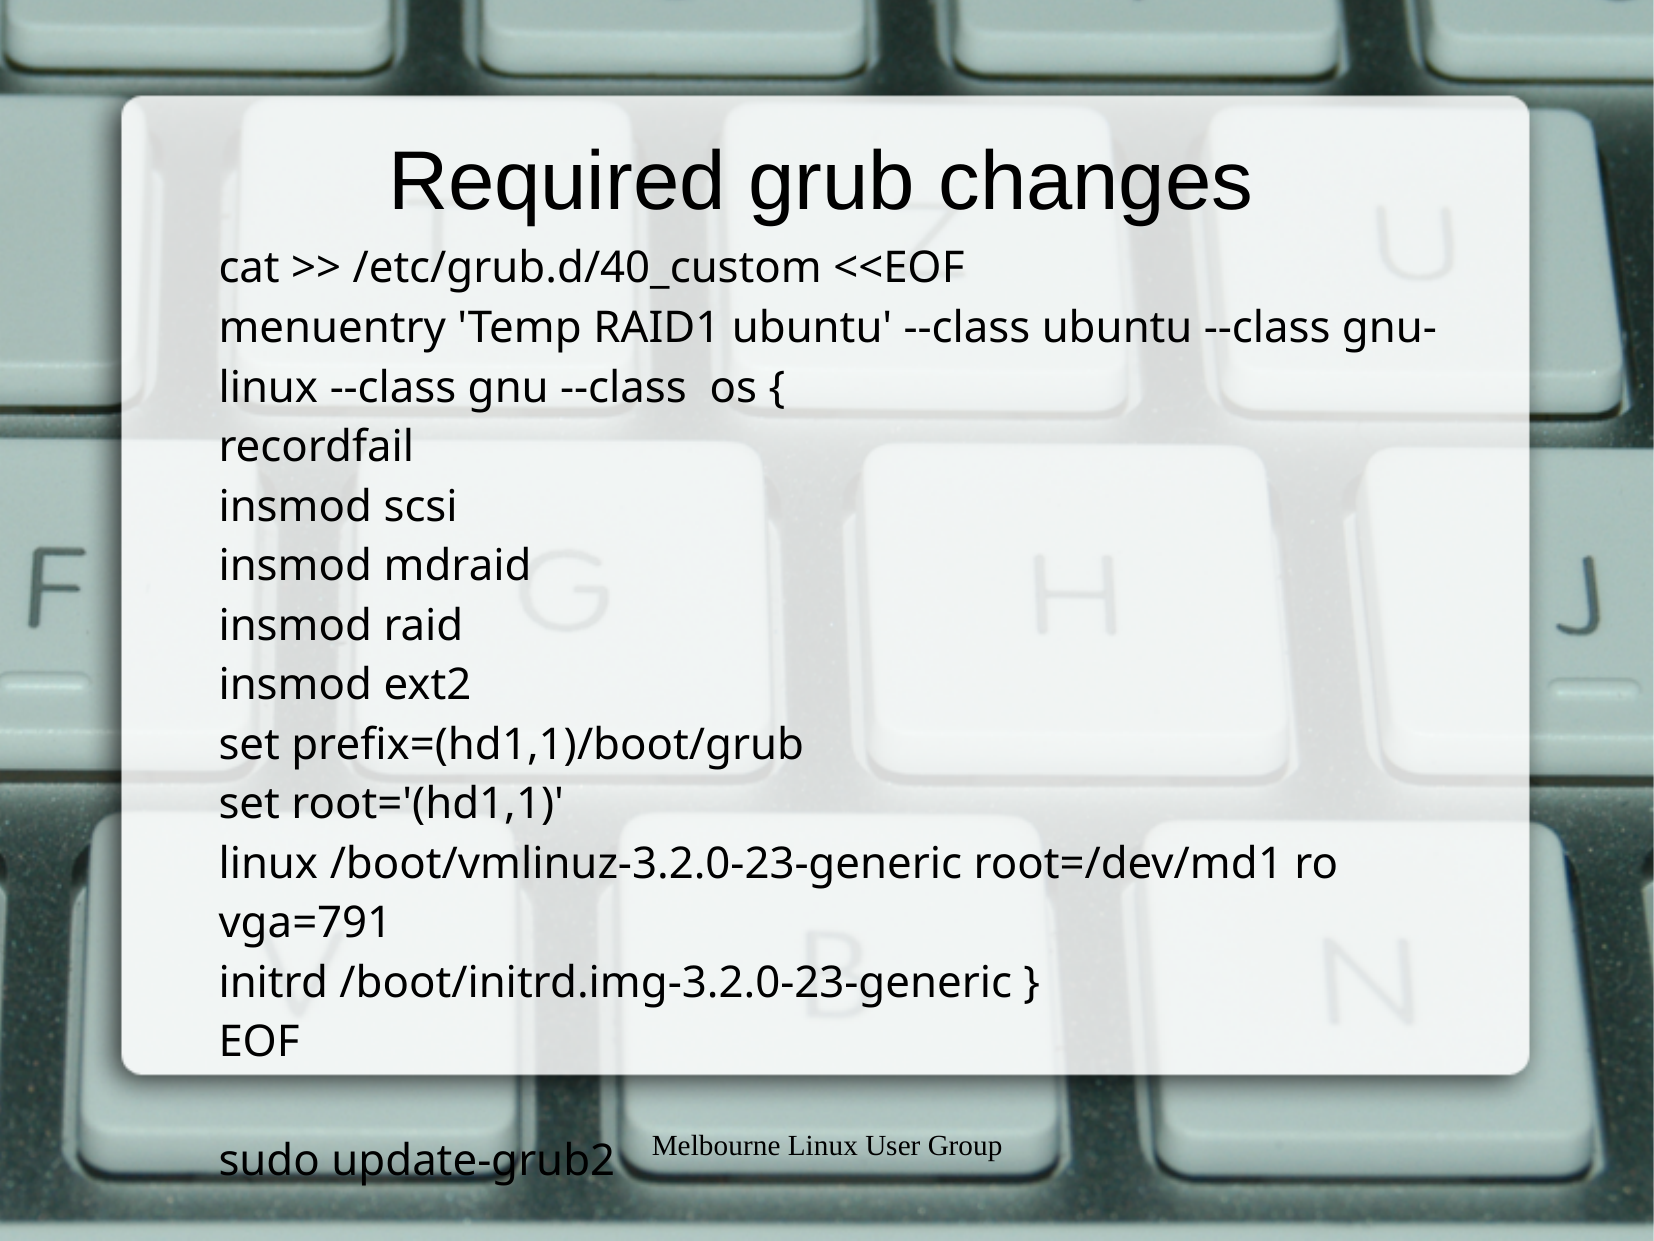

# Required grub changes
cat >> /etc/grub.d/40_custom <<EOF
menuentry 'Temp RAID1 ubuntu' --class ubuntu --class gnu-linux --class gnu --class os {
recordfail
insmod scsi
insmod mdraid
insmod raid
insmod ext2
set prefix=(hd1,1)/boot/grub
set root='(hd1,1)'
linux /boot/vmlinuz-3.2.0-23-generic root=/dev/md1 ro vga=791
initrd /boot/initrd.img-3.2.0-23-generic }
EOF
sudo update-grub2
Melbourne Linux User Group